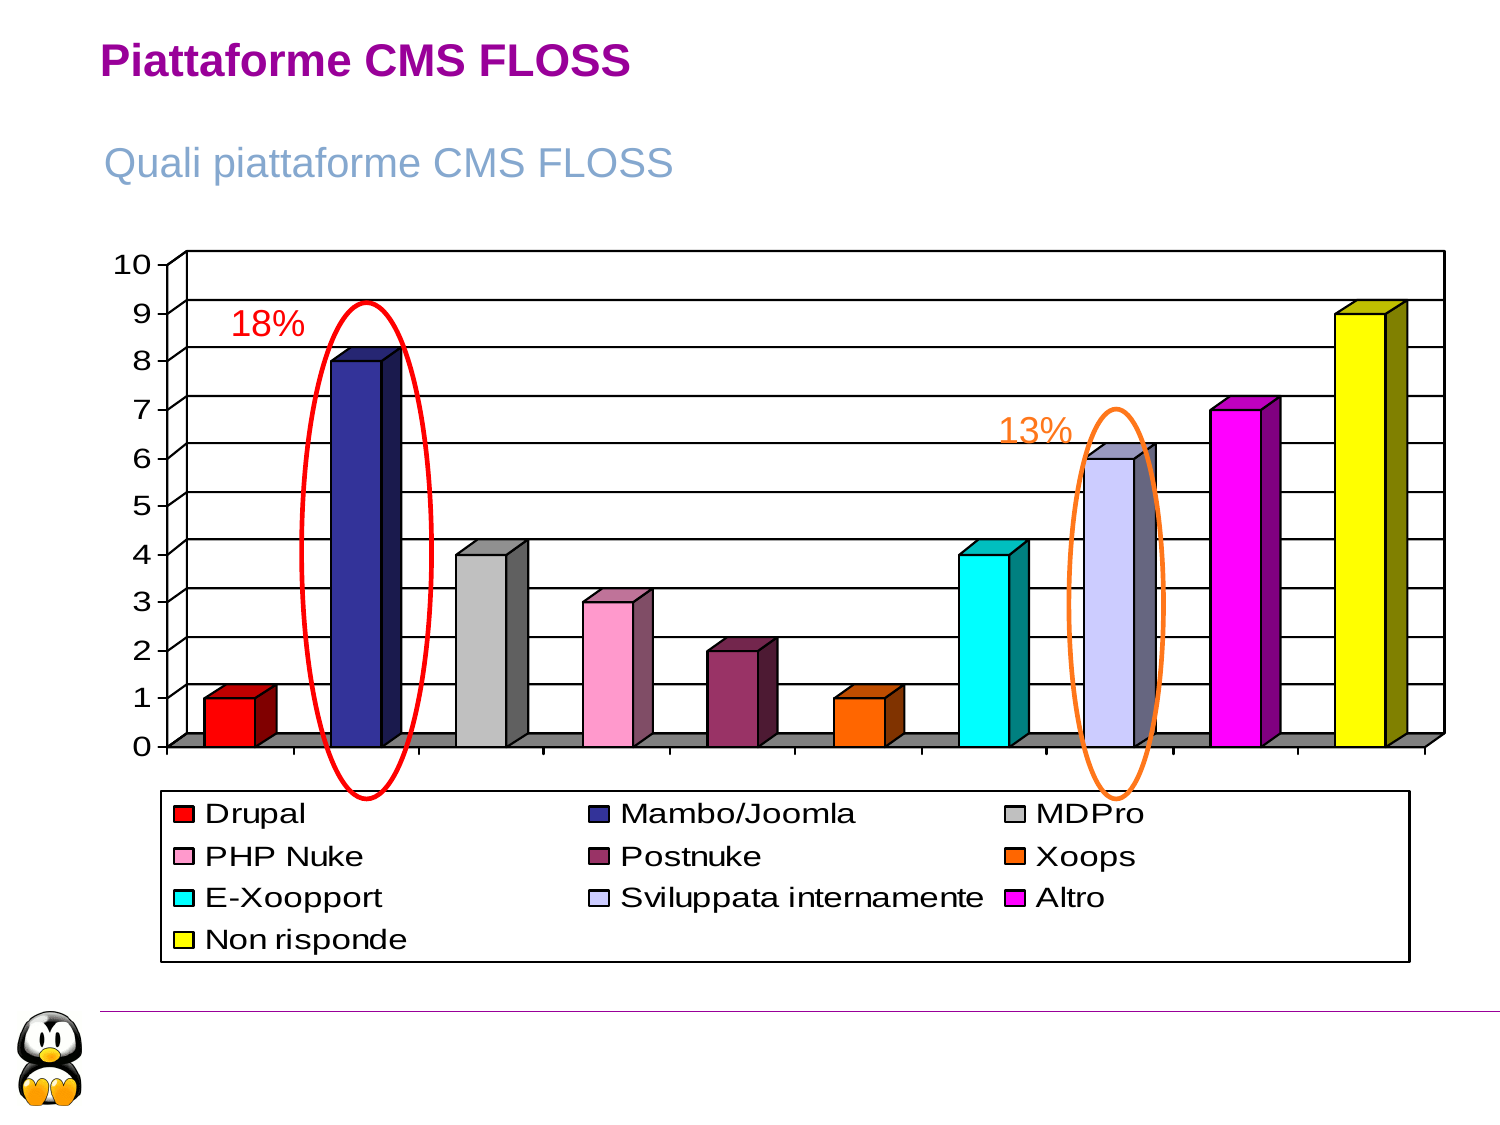

# Piattaforme CMS FLOSS
	Quali piattaforme CMS FLOSS
18%
13%